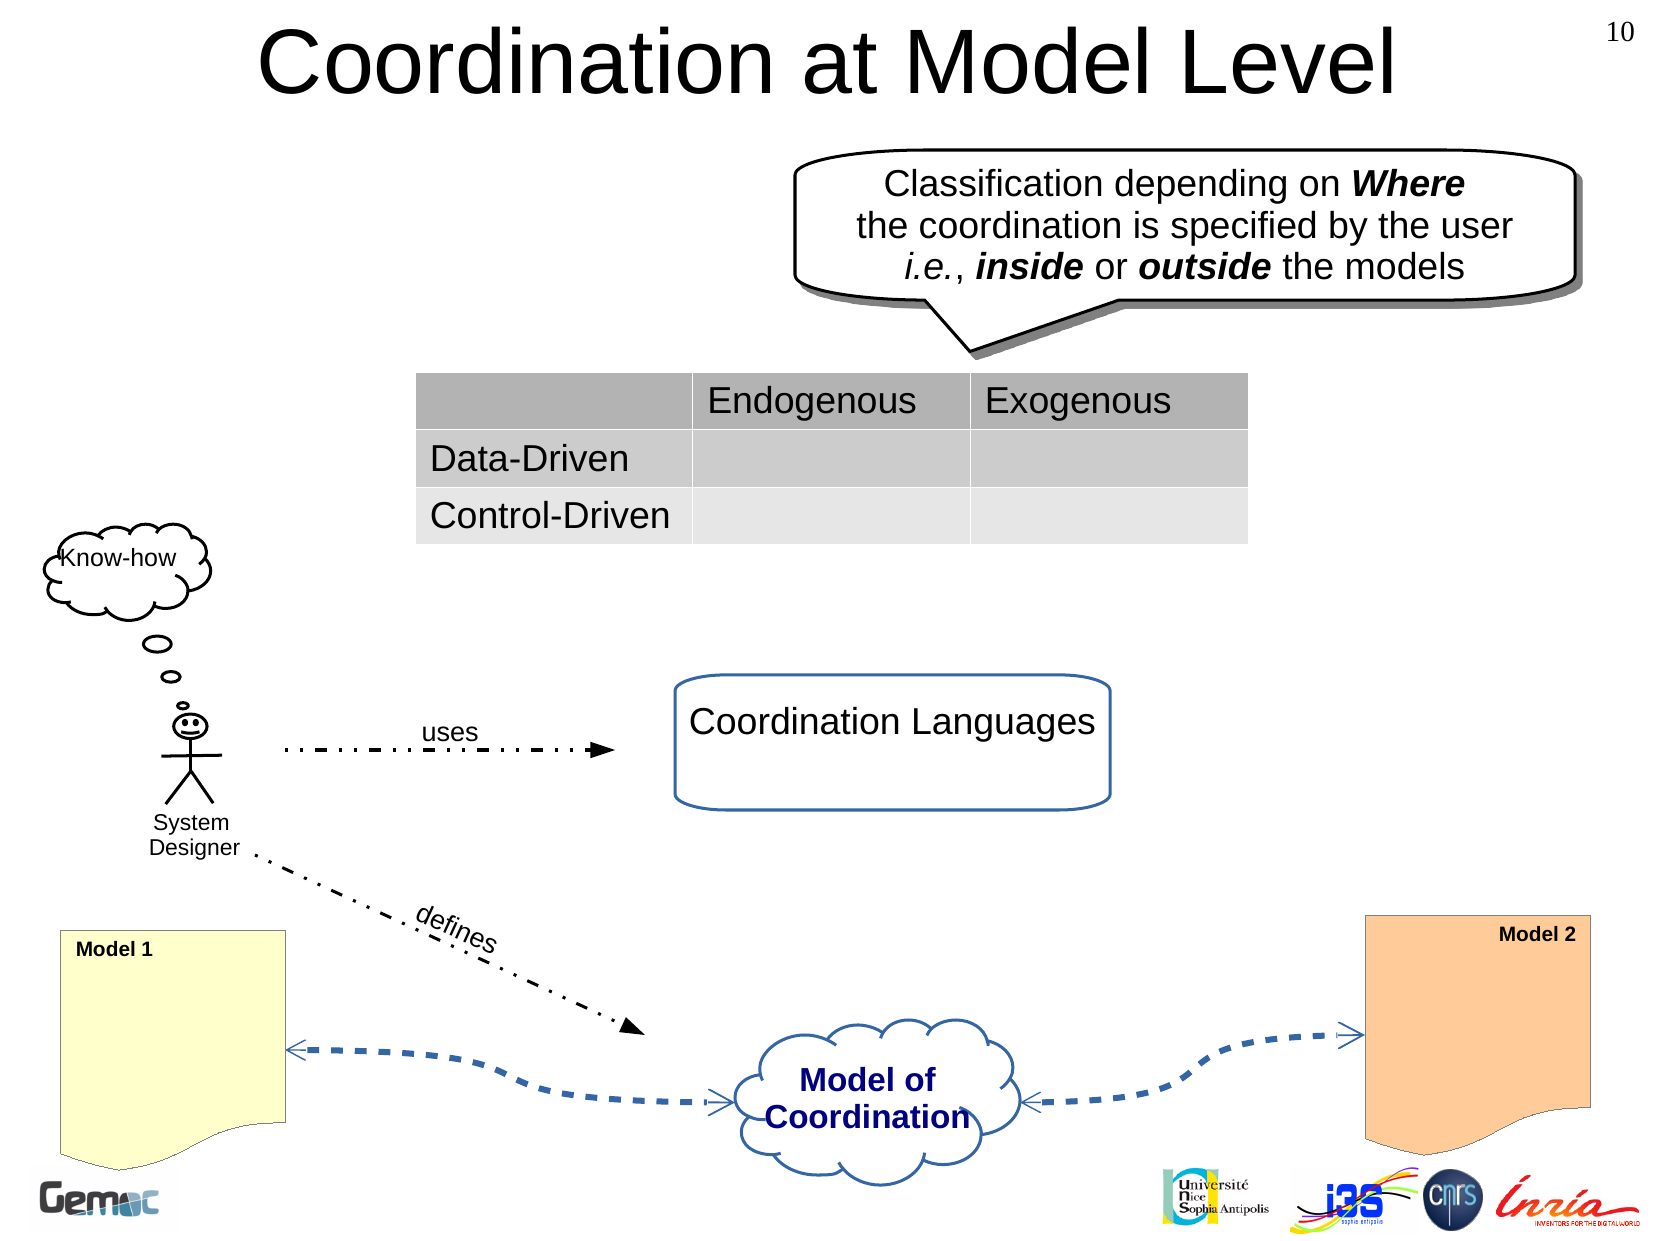

# Coordination at Model Level
10
Classification depending on Where
the coordination is specified by the user
i.e., inside or outside the models
| | Endogenous | Exogenous |
| --- | --- | --- |
| Data-Driven | | |
| Control-Driven | | |
Know-how
Coordination Languages
uses
System
Designer
defines
Model 2
Model 1
Model of
Coordination
Language 2
Language 2
Language 2
Language 2
Language 2
Language 2
 generates
 generates
 generates
 generates
 generates
 generates
Conforms to
Conforms to
Conforms to
Conforms to
Conforms to
Conforms to
System
Designer
System
Designer
System
Designer
System
Designer
System
Designer
System
Designer
defines
defines
defines
defines
defines
defines
Model 1
Model 2
Model 3
Model 1
Model 2
Model 3
Model 1
Model 2
Model 3
Model 1
Model 2
Model 3
Model 1
Model 2
Model 3
Model 1
Model 2
Model 3
 Coordination
/
Communication
 Coordination
/
Communication
 Coordination
/
Communication
 Coordination
/
Communication
 Coordination
/
Communication
 Coordination
/
Communication
Model A
Model B
Model B
Model A
Model B
Model B
Model A
Model B
Model B
Model A
Model B
Model B
Model A
Model B
Model B
Model A
Model B
Model B